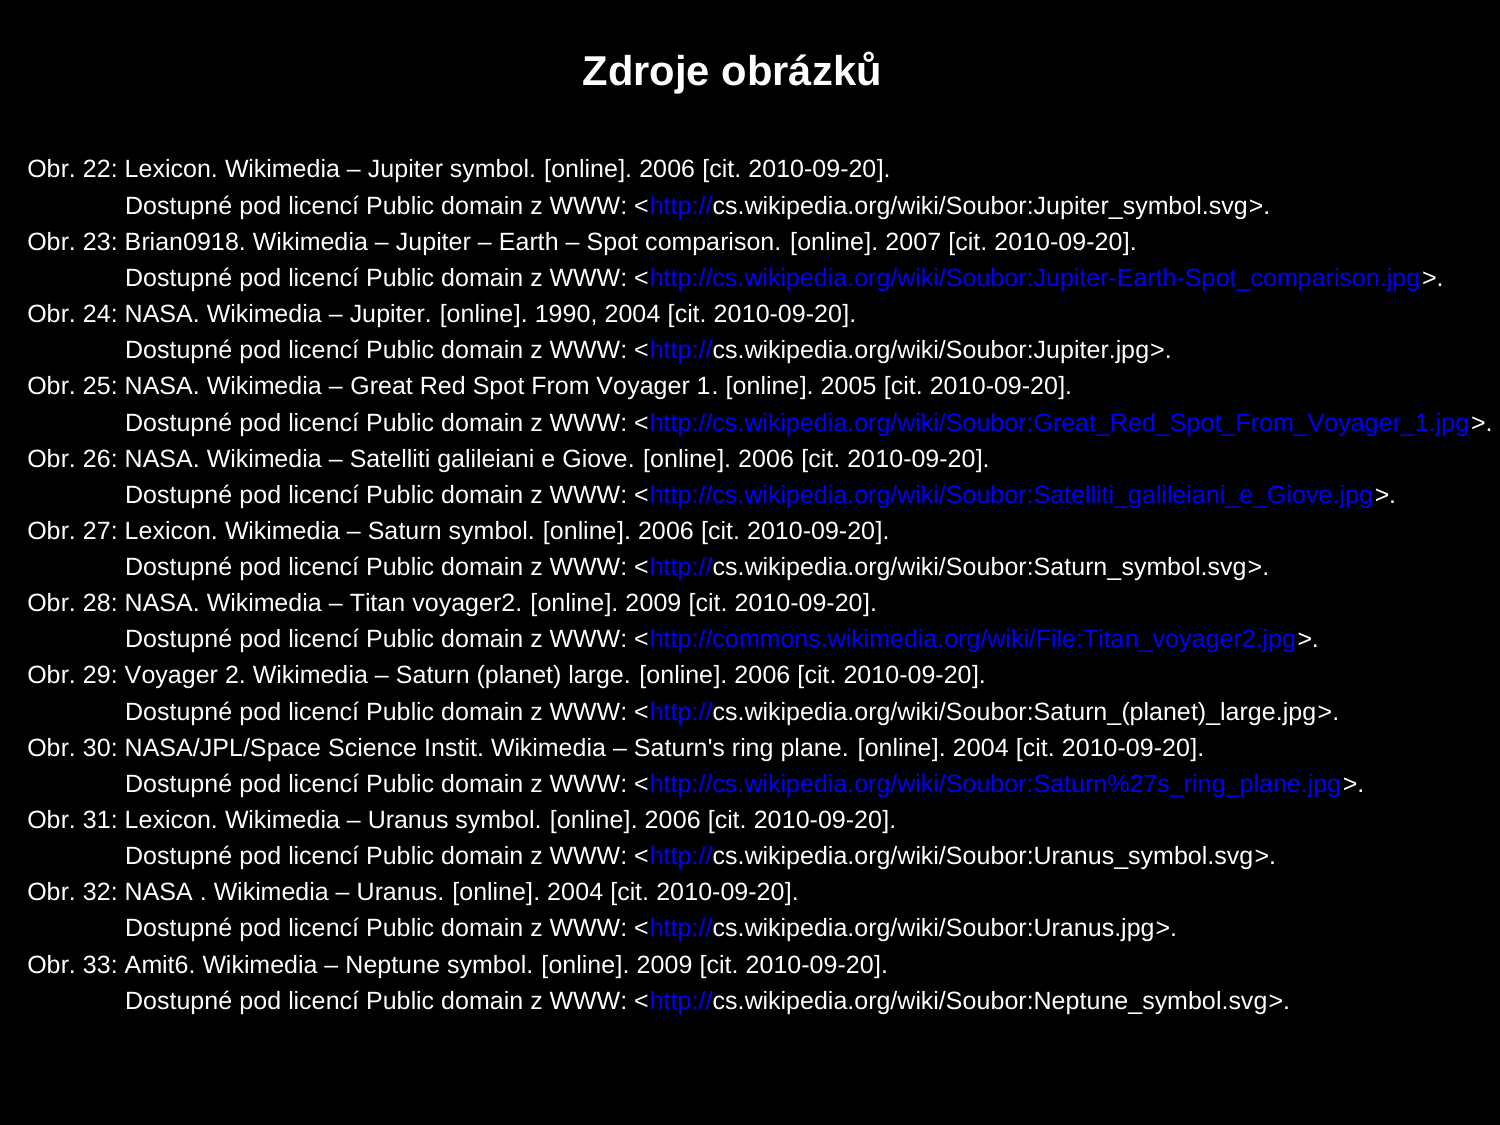

Zdroje obrázků
Obr. 22: Lexicon. Wikimedia – Jupiter symbol. [online]. 2006 [cit. 2010-09-20].
 Dostupné pod licencí Public domain z WWW: <http://cs.wikipedia.org/wiki/Soubor:Jupiter_symbol.svg>.
Obr. 23: Brian0918. Wikimedia – Jupiter – Earth – Spot comparison. [online]. 2007 [cit. 2010-09-20].
 Dostupné pod licencí Public domain z WWW: <http://cs.wikipedia.org/wiki/Soubor:Jupiter-Earth-Spot_comparison.jpg>.
Obr. 24: NASA. Wikimedia – Jupiter. [online]. 1990, 2004 [cit. 2010-09-20].
 Dostupné pod licencí Public domain z WWW: <http://cs.wikipedia.org/wiki/Soubor:Jupiter.jpg>.
Obr. 25: NASA. Wikimedia – Great Red Spot From Voyager 1. [online]. 2005 [cit. 2010-09-20].
 Dostupné pod licencí Public domain z WWW: <http://cs.wikipedia.org/wiki/Soubor:Great_Red_Spot_From_Voyager_1.jpg>.
Obr. 26: NASA. Wikimedia – Satelliti galileiani e Giove. [online]. 2006 [cit. 2010-09-20].
 Dostupné pod licencí Public domain z WWW: <http://cs.wikipedia.org/wiki/Soubor:Satelliti_galileiani_e_Giove.jpg>.
Obr. 27: Lexicon. Wikimedia – Saturn symbol. [online]. 2006 [cit. 2010-09-20].
 Dostupné pod licencí Public domain z WWW: <http://cs.wikipedia.org/wiki/Soubor:Saturn_symbol.svg>.
Obr. 28: NASA. Wikimedia – Titan voyager2. [online]. 2009 [cit. 2010-09-20].
 Dostupné pod licencí Public domain z WWW: <http://commons.wikimedia.org/wiki/File:Titan_voyager2.jpg>.
Obr. 29: Voyager 2. Wikimedia – Saturn (planet) large. [online]. 2006 [cit. 2010-09-20].
 Dostupné pod licencí Public domain z WWW: <http://cs.wikipedia.org/wiki/Soubor:Saturn_(planet)_large.jpg>.
Obr. 30: NASA/JPL/Space Science Instit. Wikimedia – Saturn's ring plane. [online]. 2004 [cit. 2010-09-20].
 Dostupné pod licencí Public domain z WWW: <http://cs.wikipedia.org/wiki/Soubor:Saturn%27s_ring_plane.jpg>.
Obr. 31: Lexicon. Wikimedia – Uranus symbol. [online]. 2006 [cit. 2010-09-20].
 Dostupné pod licencí Public domain z WWW: <http://cs.wikipedia.org/wiki/Soubor:Uranus_symbol.svg>.
Obr. 32: NASA . Wikimedia – Uranus. [online]. 2004 [cit. 2010-09-20].
 Dostupné pod licencí Public domain z WWW: <http://cs.wikipedia.org/wiki/Soubor:Uranus.jpg>.
Obr. 33: Amit6. Wikimedia – Neptune symbol. [online]. 2009 [cit. 2010-09-20].
 Dostupné pod licencí Public domain z WWW: <http://cs.wikipedia.org/wiki/Soubor:Neptune_symbol.svg>.